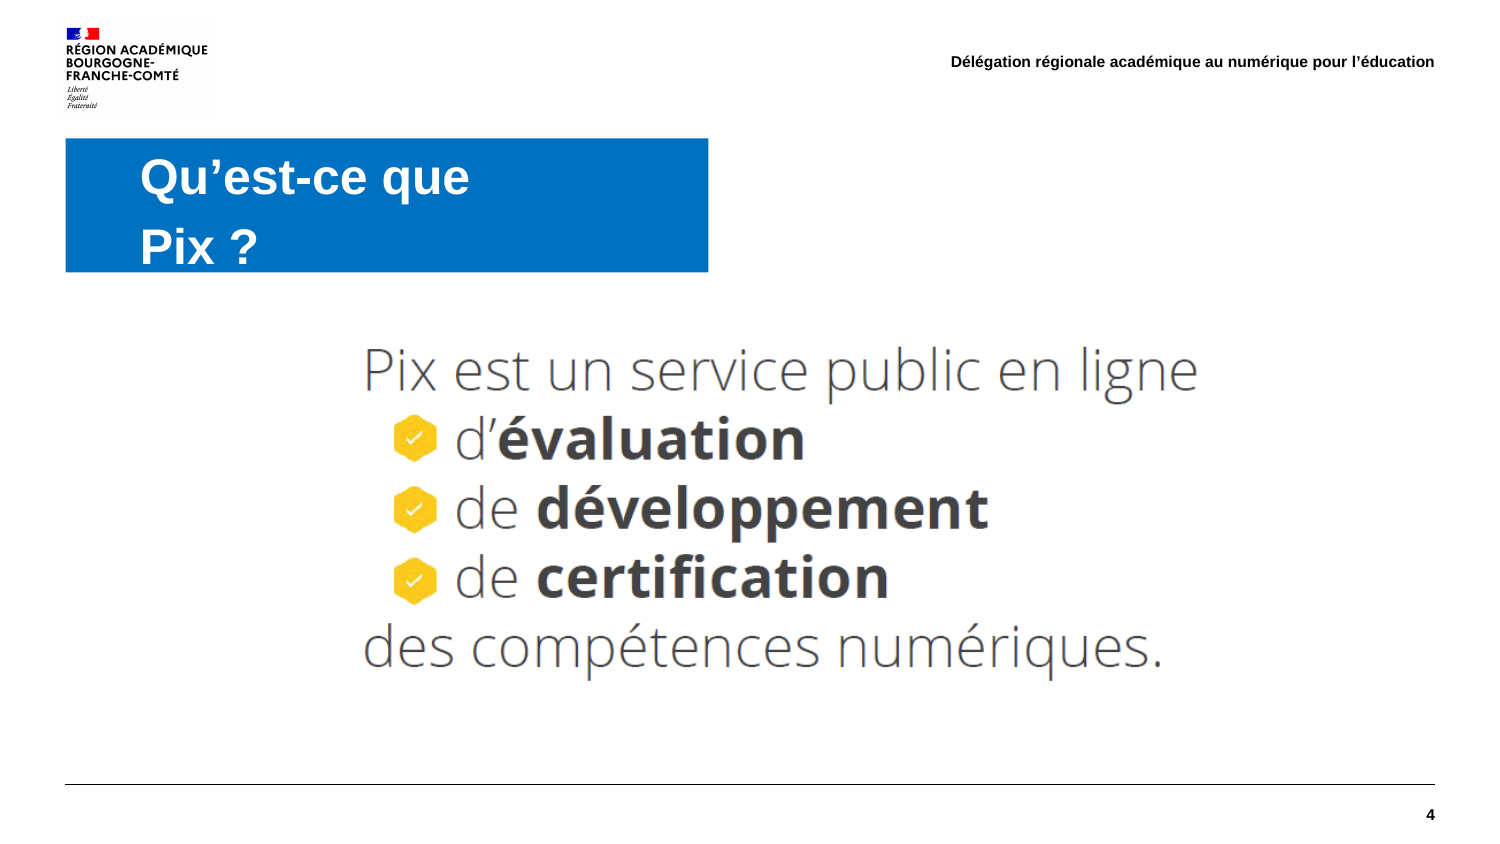

Délégation régionale académique au numérique pour l’éducation
# Qu’est-ce que
Pix ?